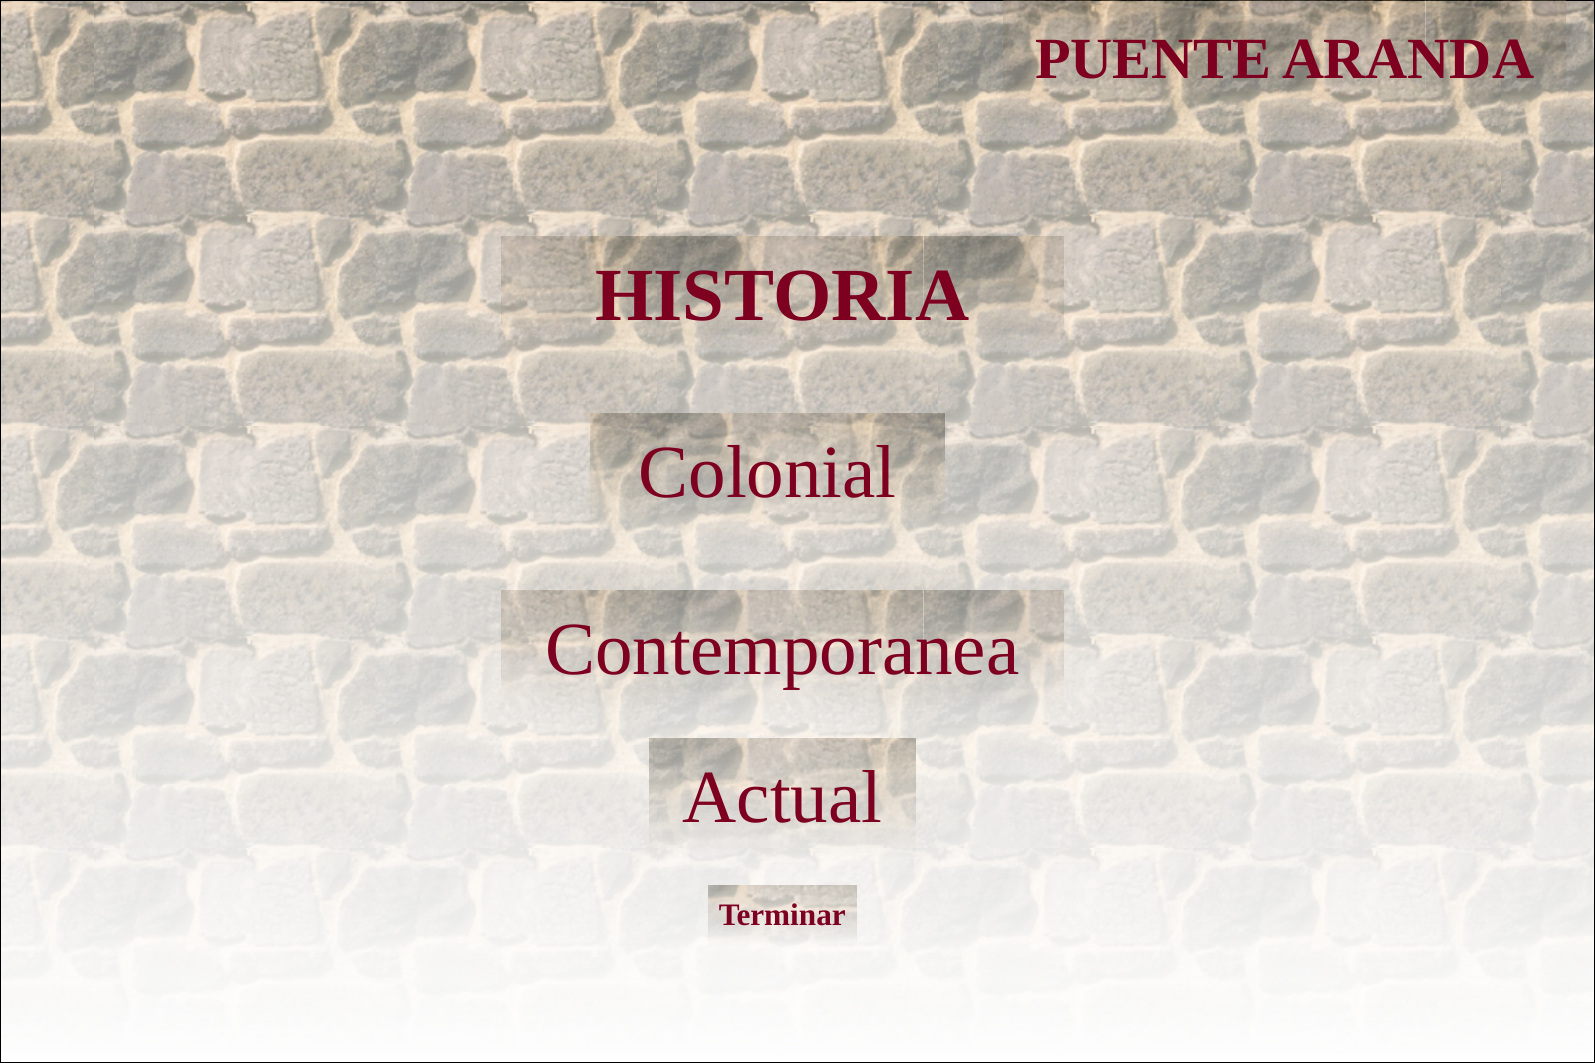

PUENTE ARANDA
HISTORIA
Colonial
Contemporanea
Actual
Terminar